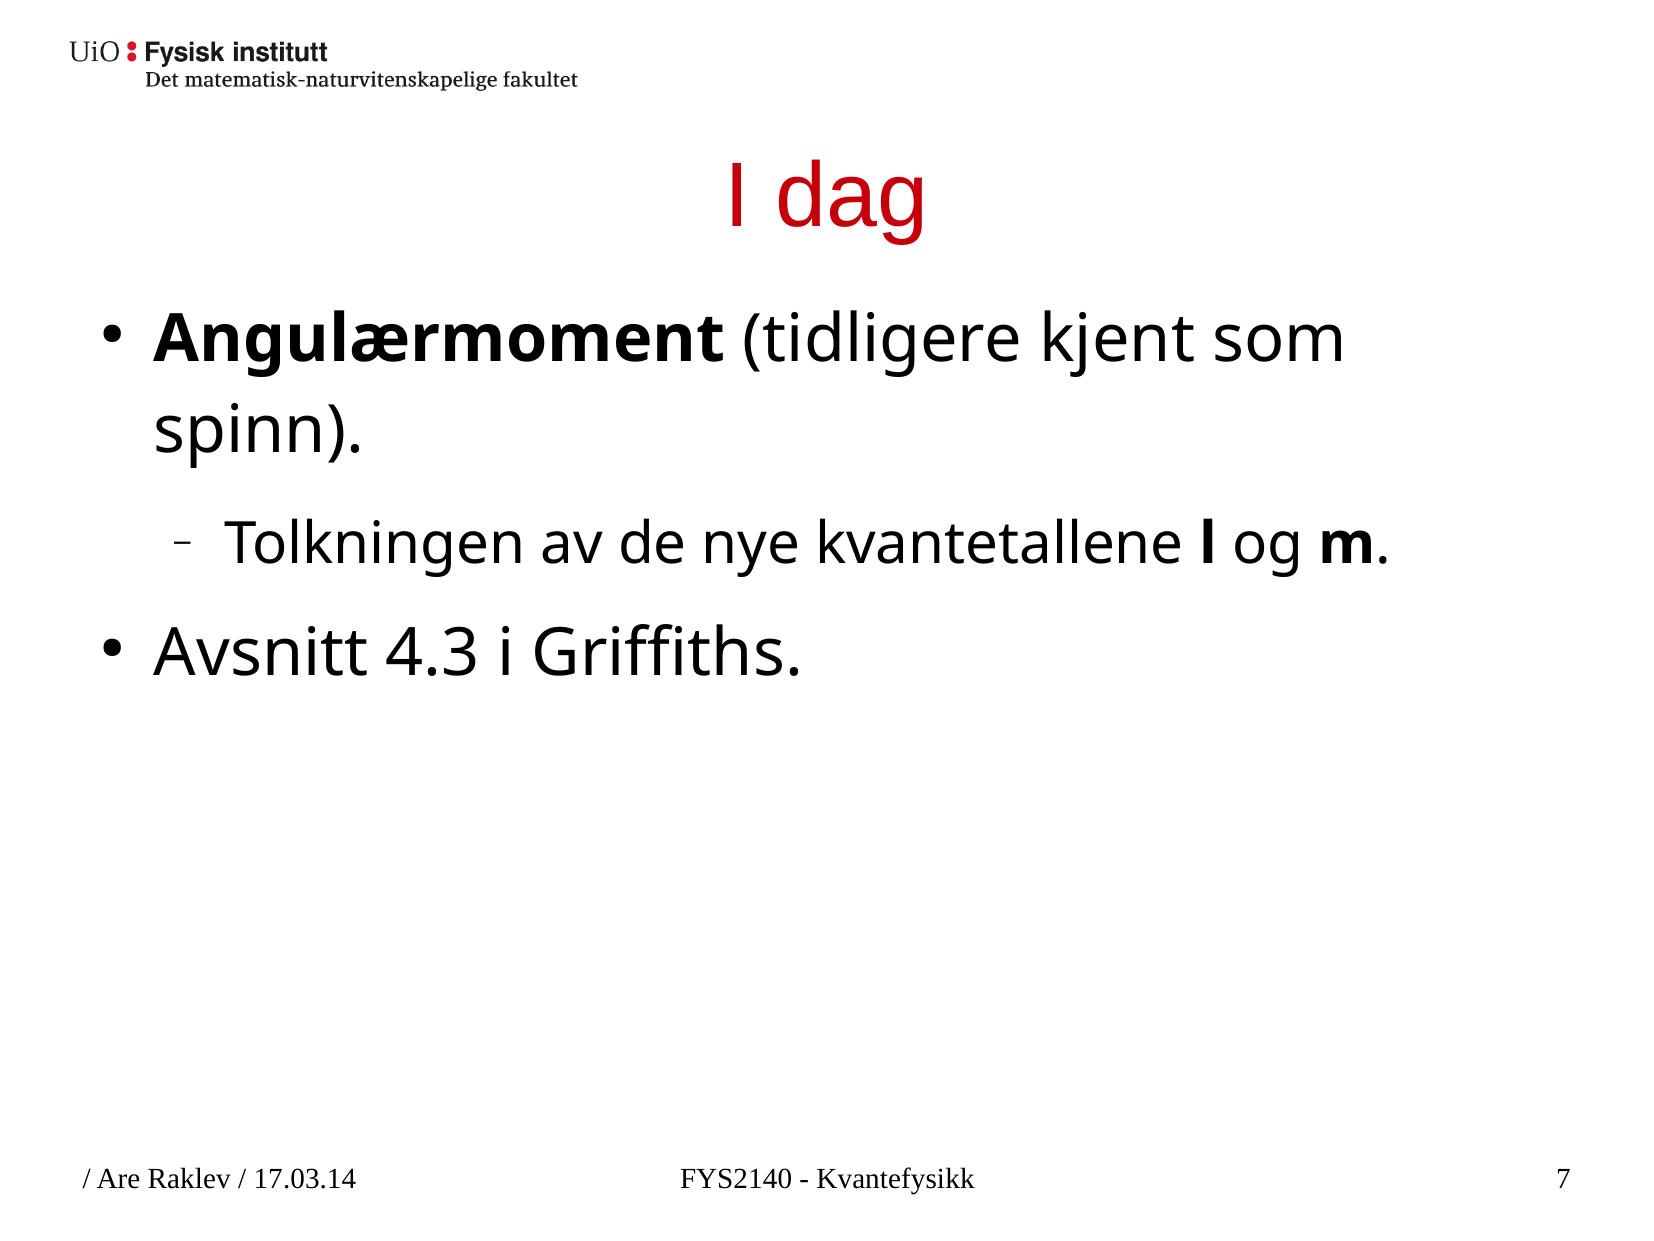

# I dag
Angulærmoment (tidligere kjent som spinn).
Tolkningen av de nye kvantetallene l og m.
Avsnitt 4.3 i Griffiths.
/ Are Raklev / 17.03.14
FYS2140 - Kvantefysikk
7